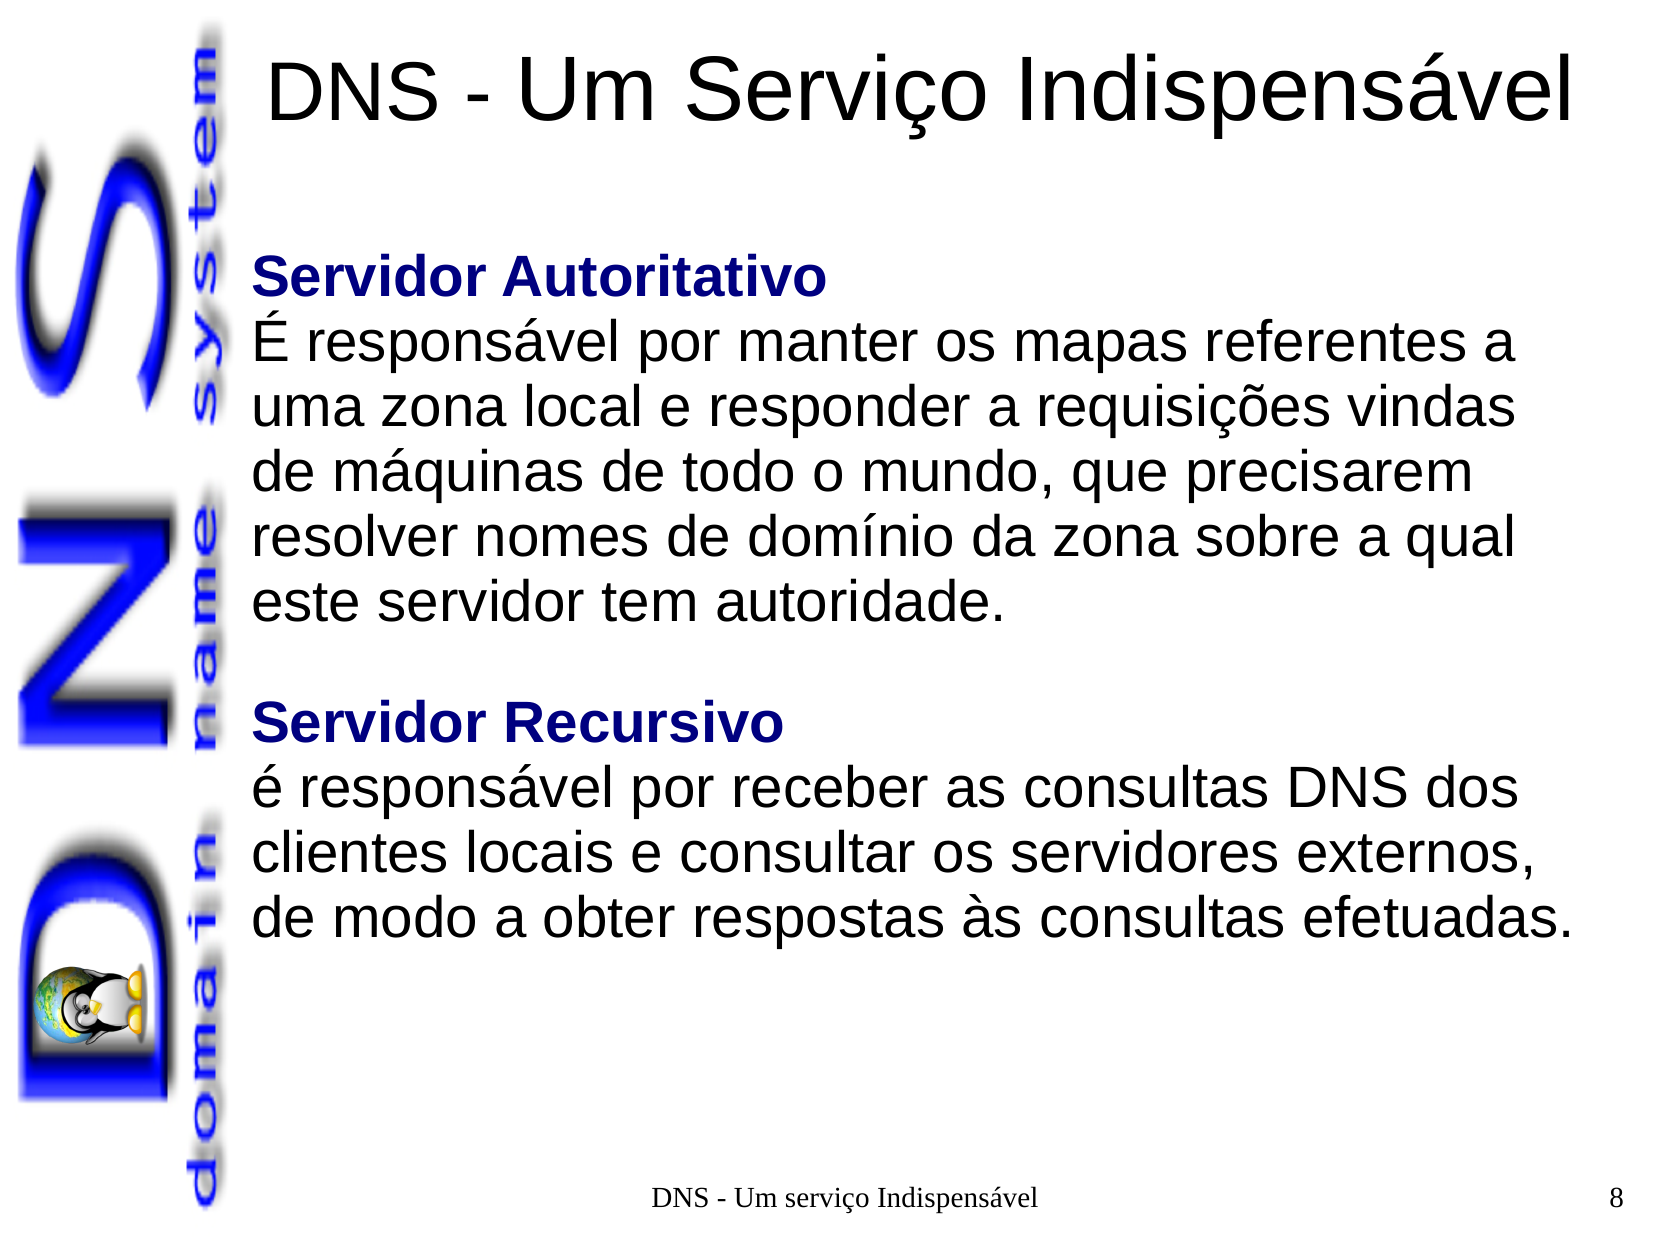

# DNS - Um Serviço Indispensável
Servidor Autoritativo
É responsável por manter os mapas referentes a uma zona local e responder a requisições vindas de máquinas de todo o mundo, que precisarem resolver nomes de domínio da zona sobre a qual este servidor tem autoridade.
Servidor Recursivo
é responsável por receber as consultas DNS dos clientes locais e consultar os servidores externos, de modo a obter respostas às consultas efetuadas.
DNS - Um serviço Indispensável
8